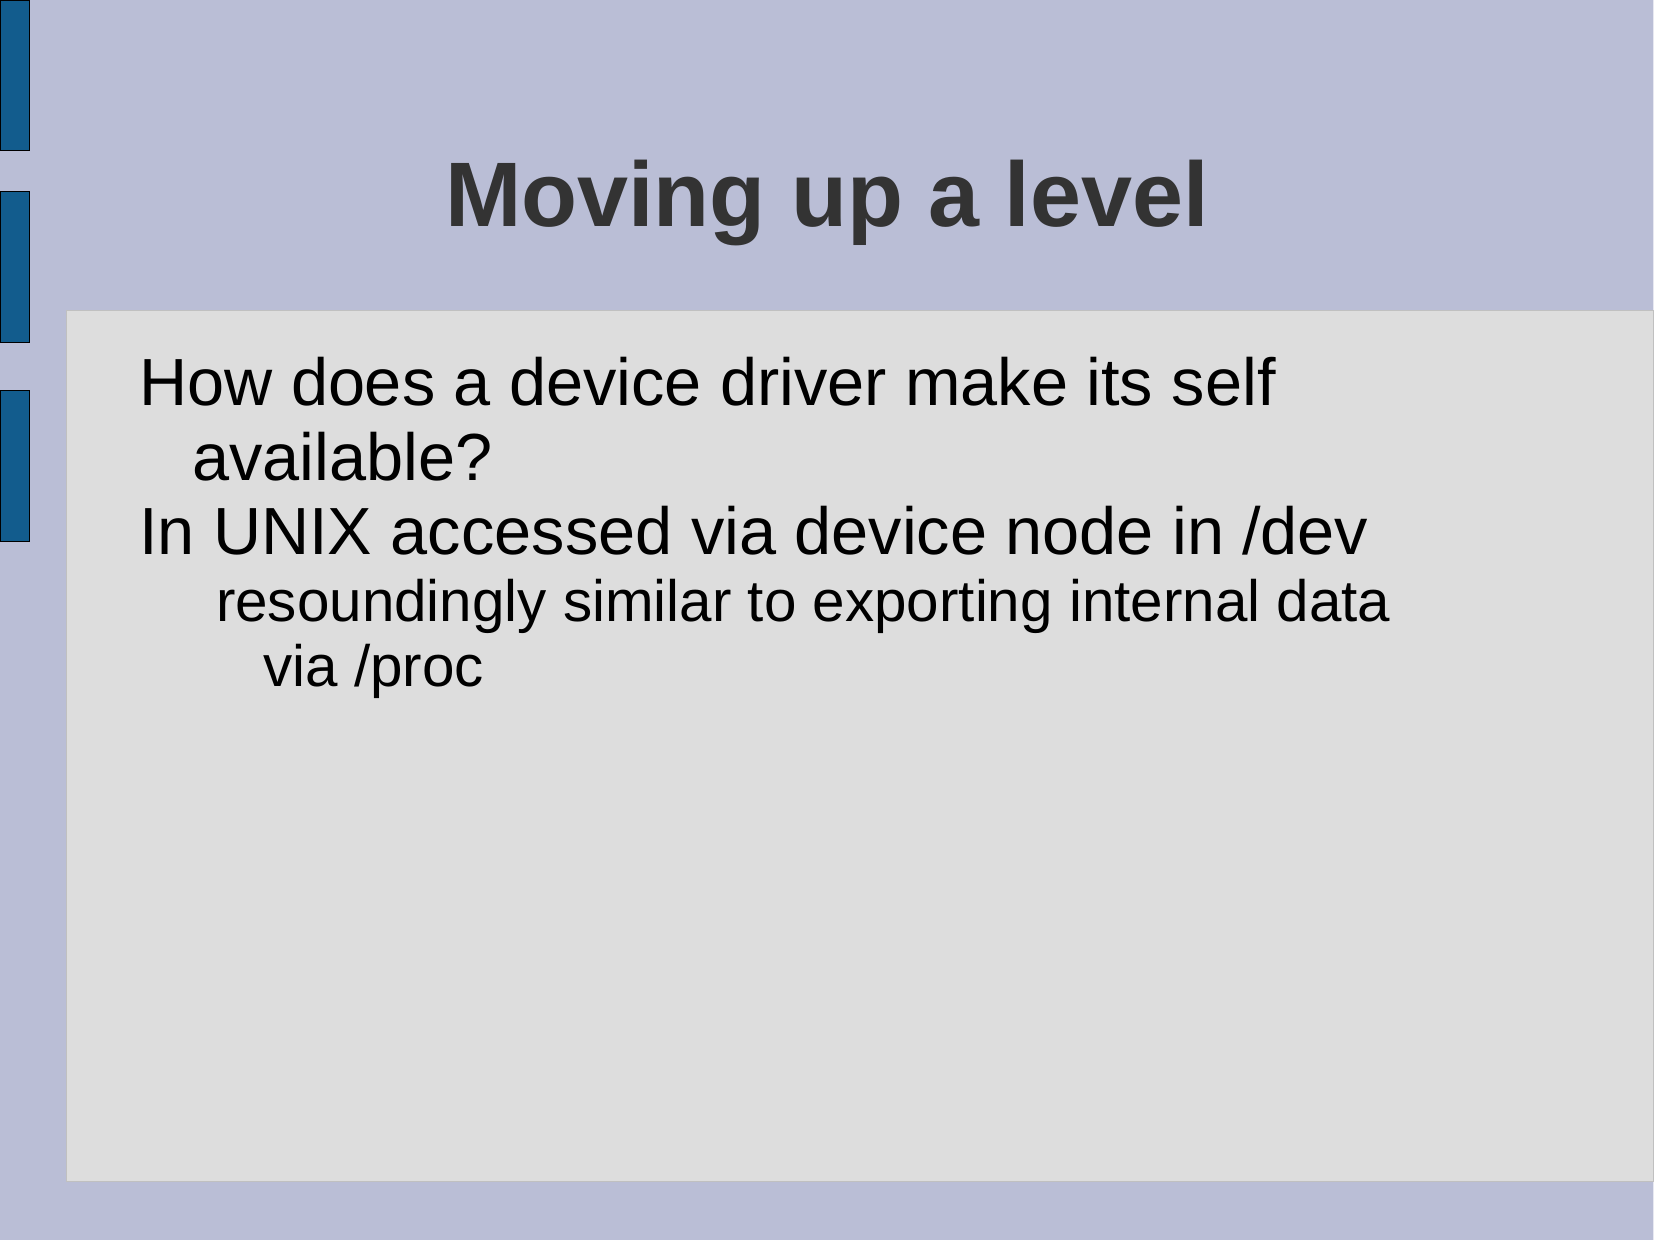

# Moving up a level
How does a device driver make its self available?
In UNIX accessed via device node in /dev
resoundingly similar to exporting internal data via /proc